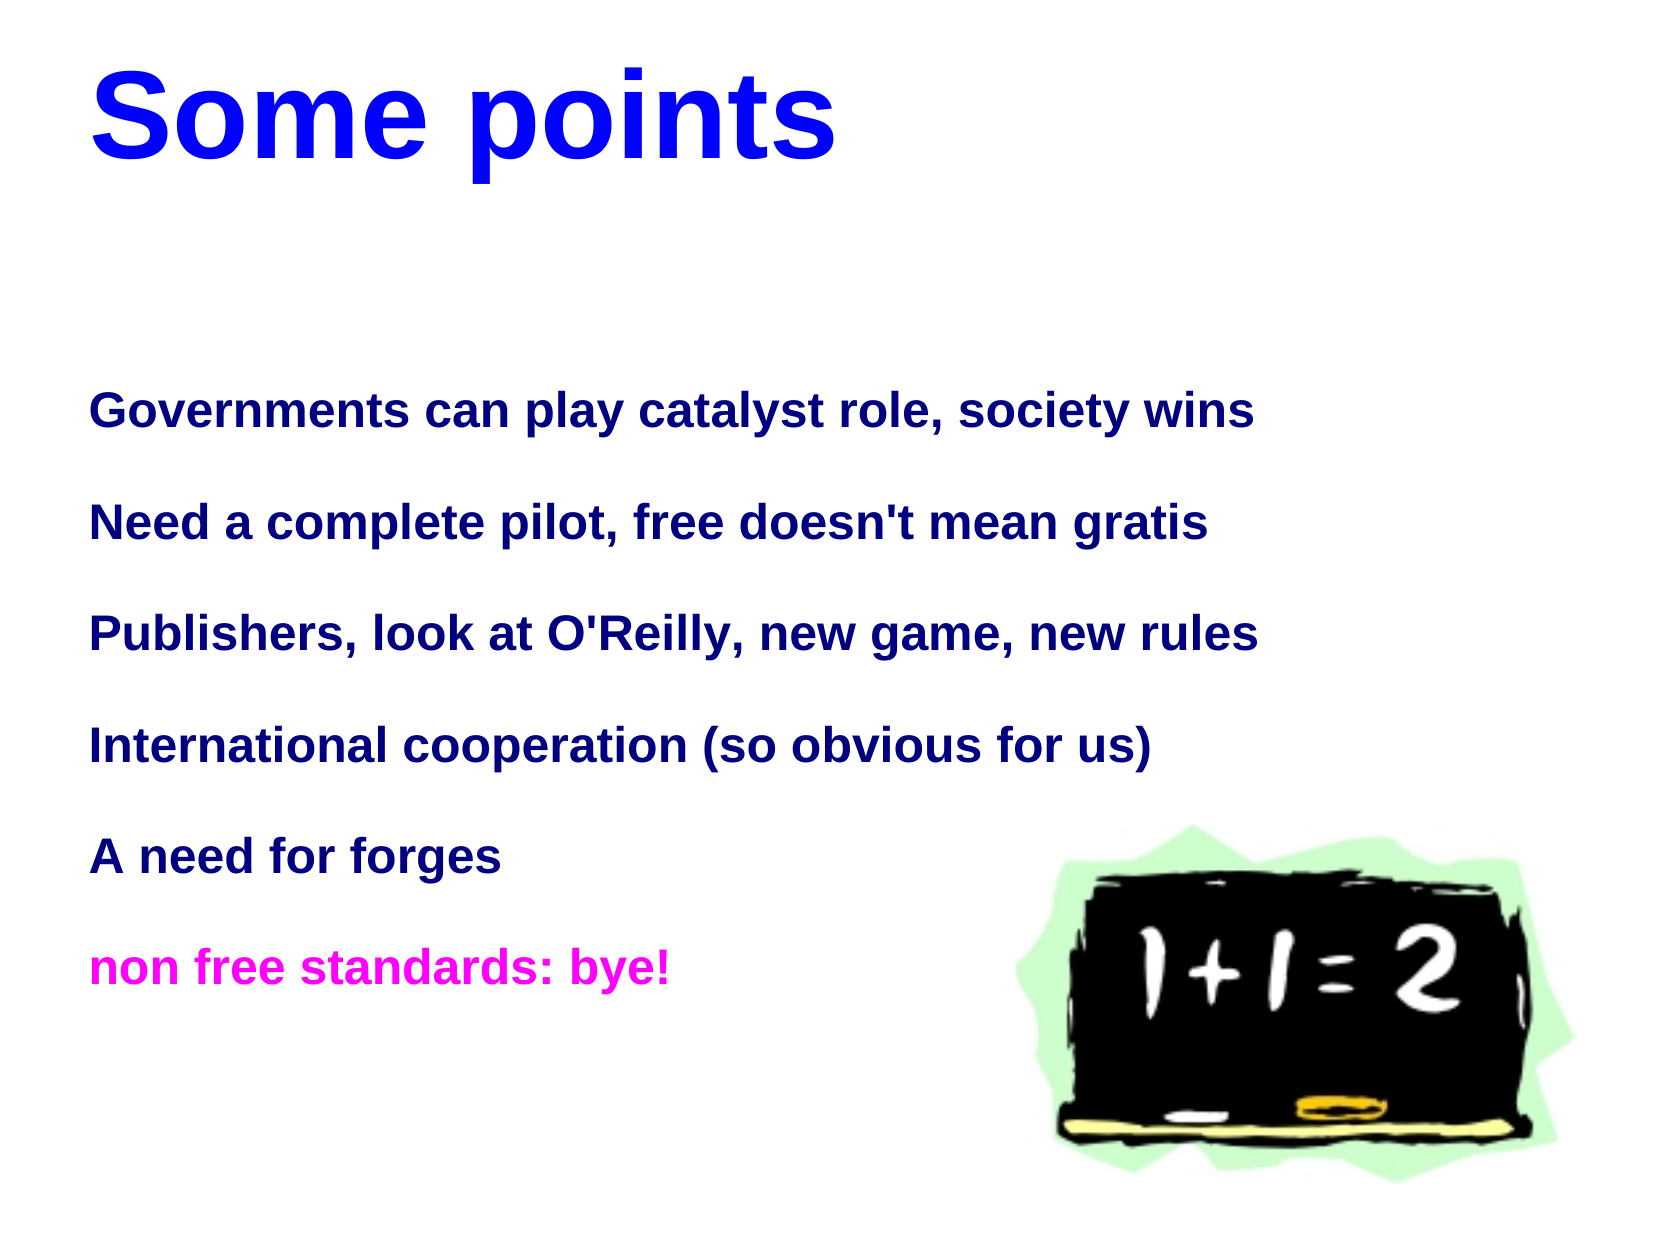

Some points
Governments can play catalyst role, society wins
Need a complete pilot, free doesn't mean gratis
Publishers, look at O'Reilly, new game, new rules
International cooperation (so obvious for us)
A need for forges
non free standards: bye!